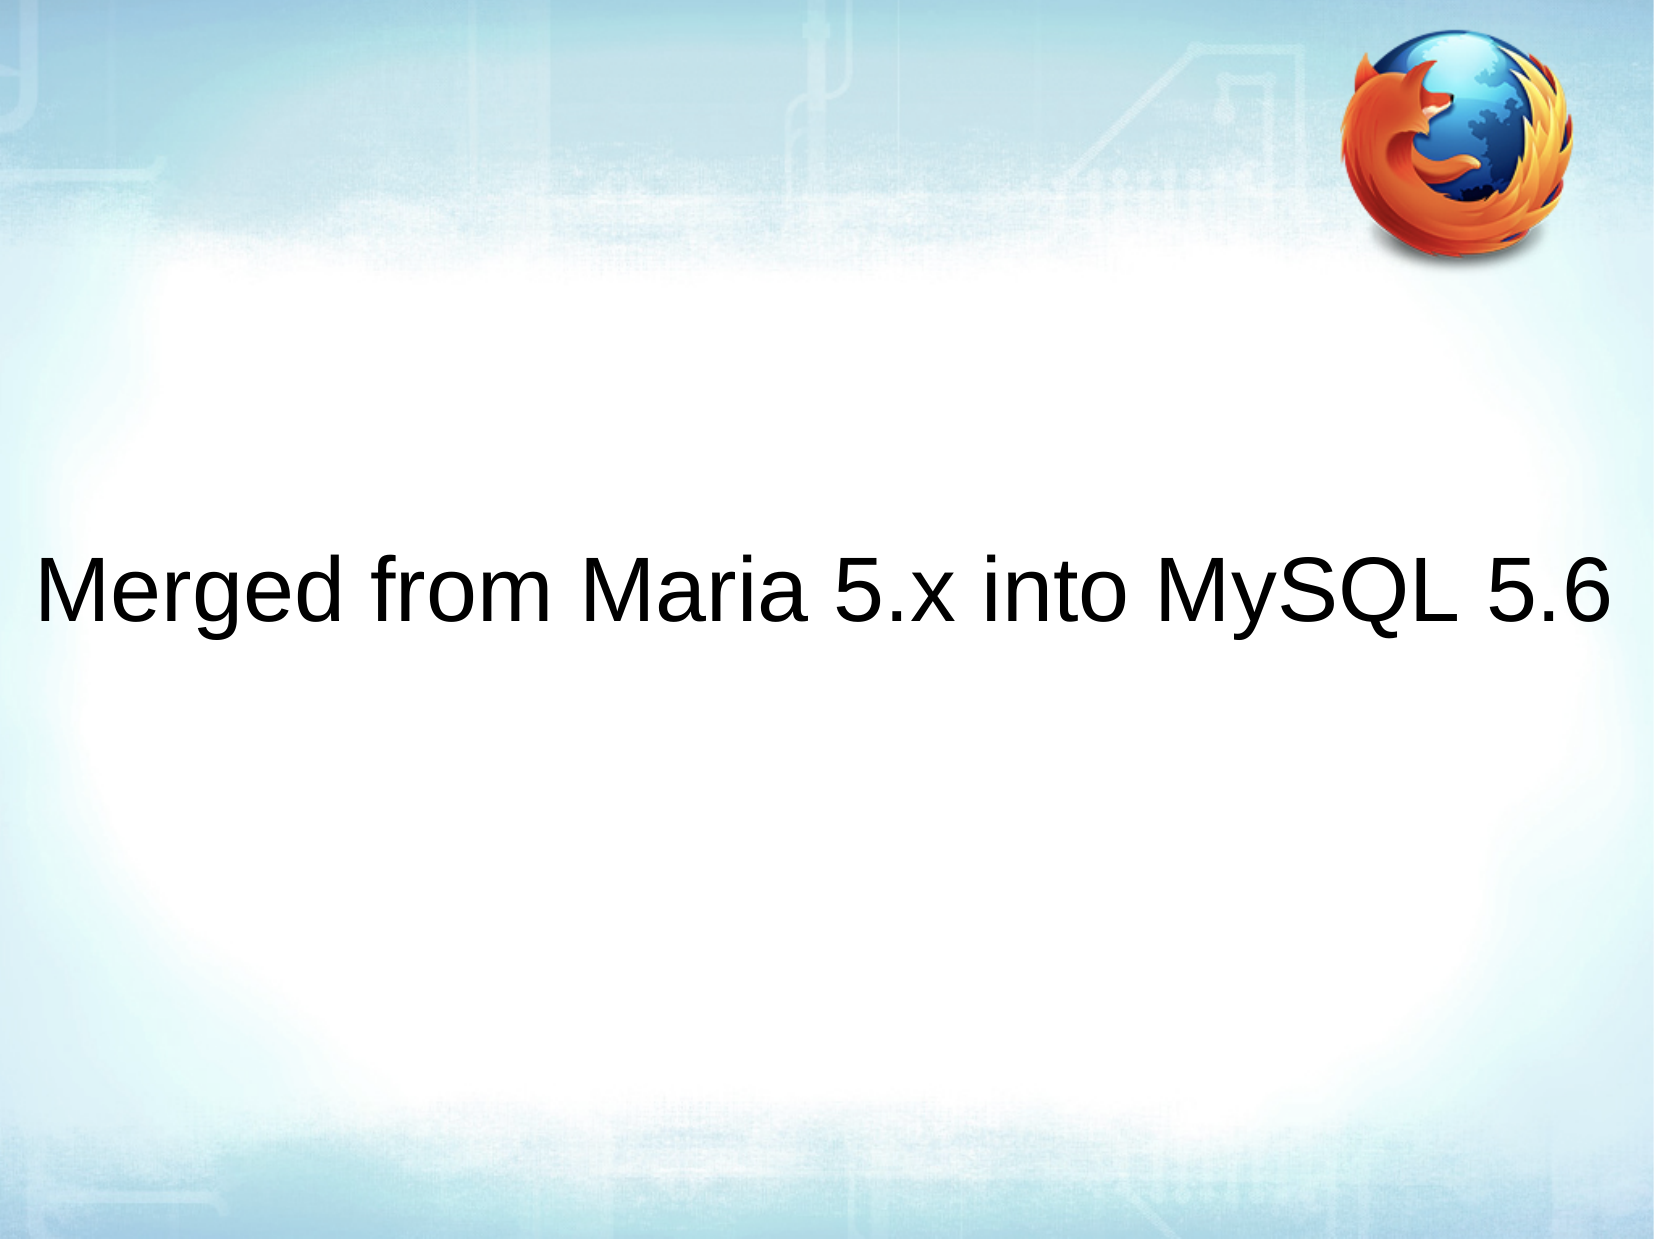

# Merged from Maria 5.x into MySQL 5.6